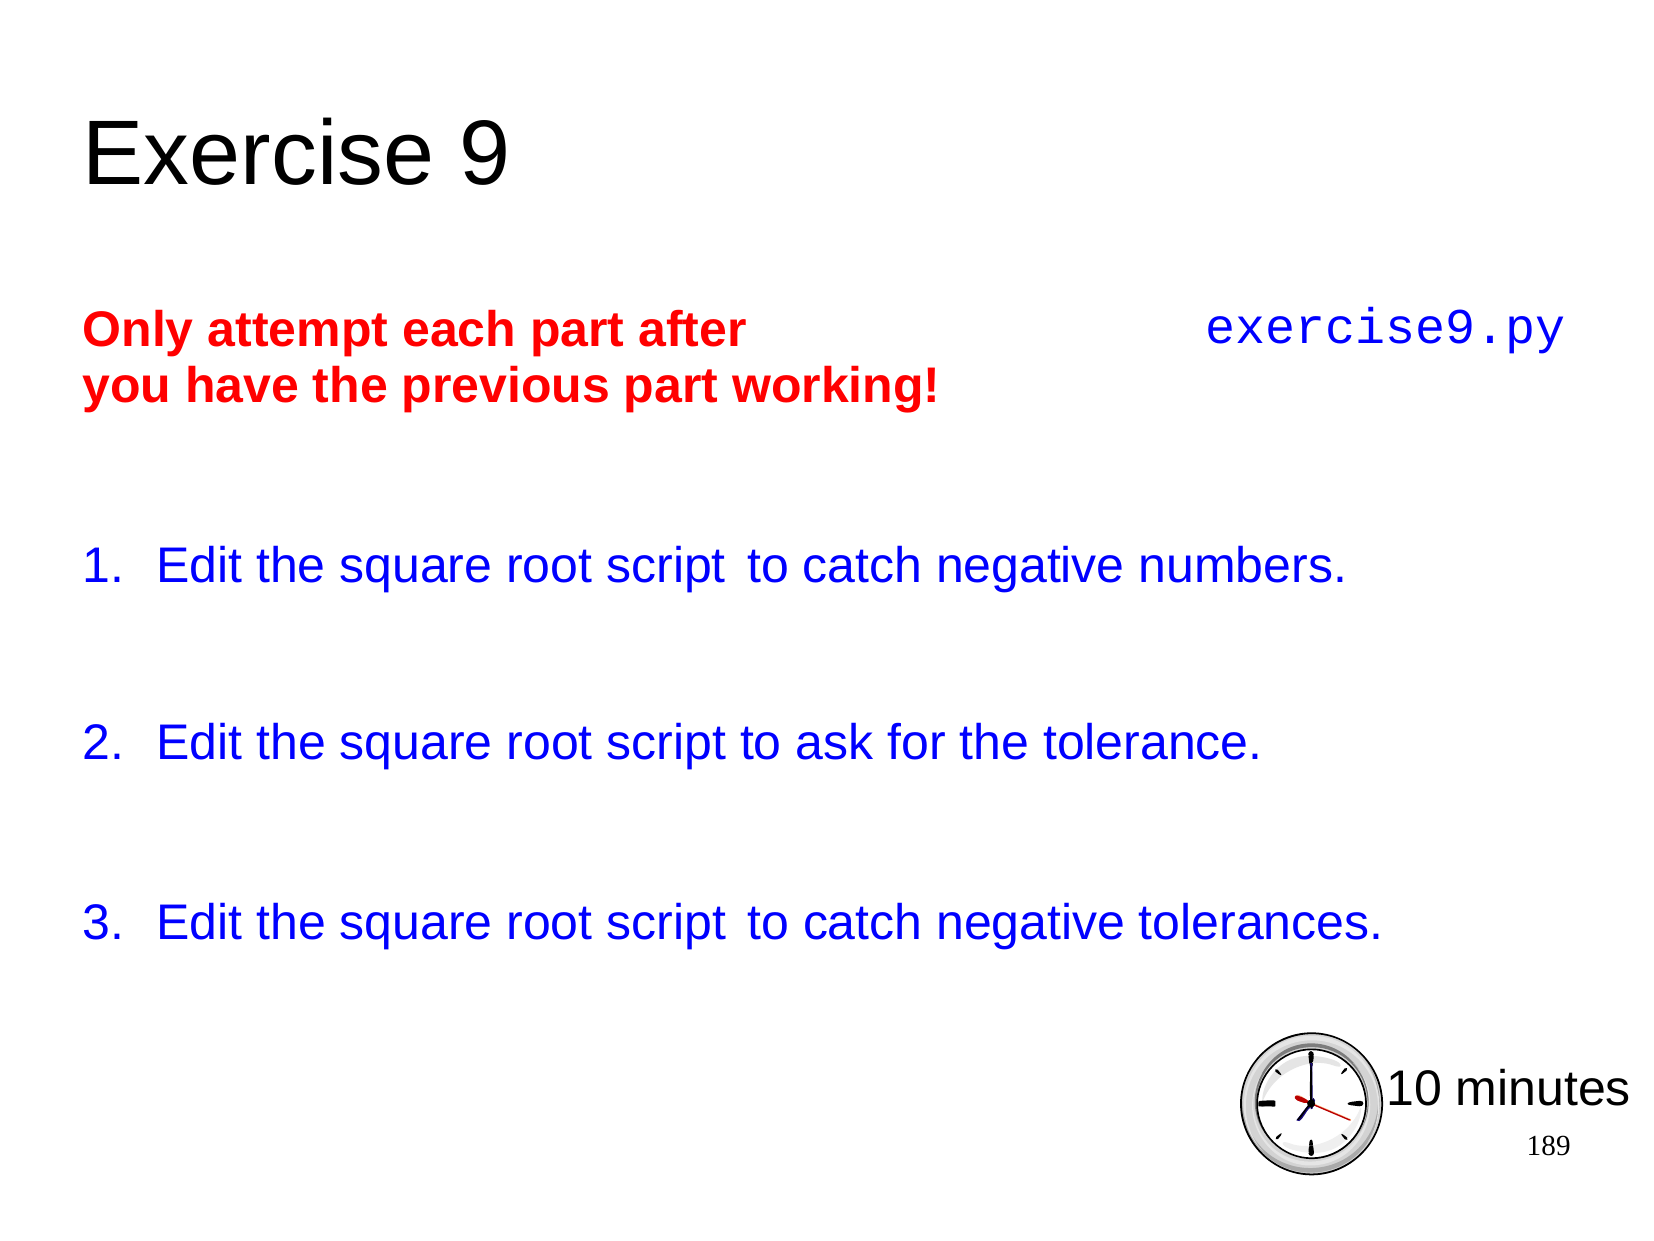

# Exercise 9
Only attempt each part after
you have the previous part working!
exercise9.py
1.	Edit the square root script	to catch negative numbers.
2.	Edit the square root script to ask for the tolerance.
3.	Edit the square root script	to catch negative tolerances.
10 minutes
189